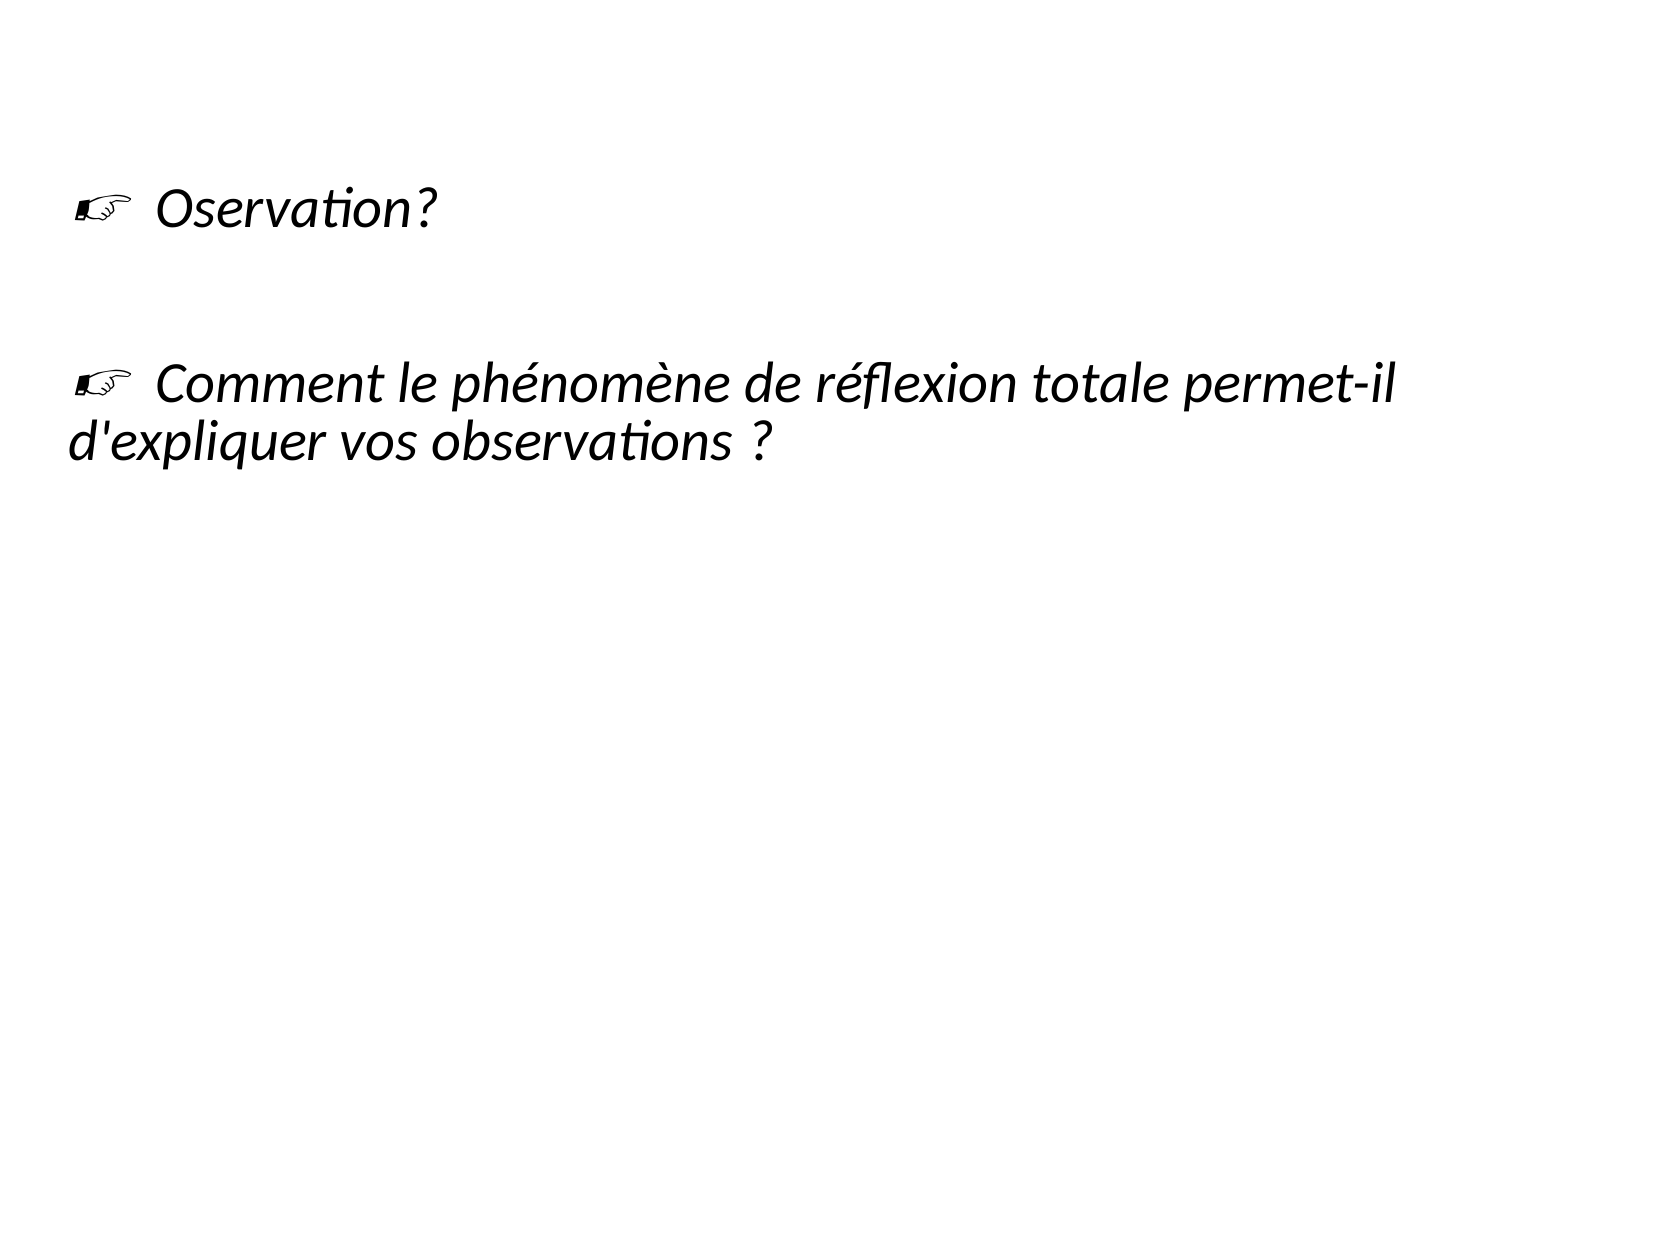

 Oservation?
 Comment le phénomène de réflexion totale permet-il d'expliquer vos observations ?